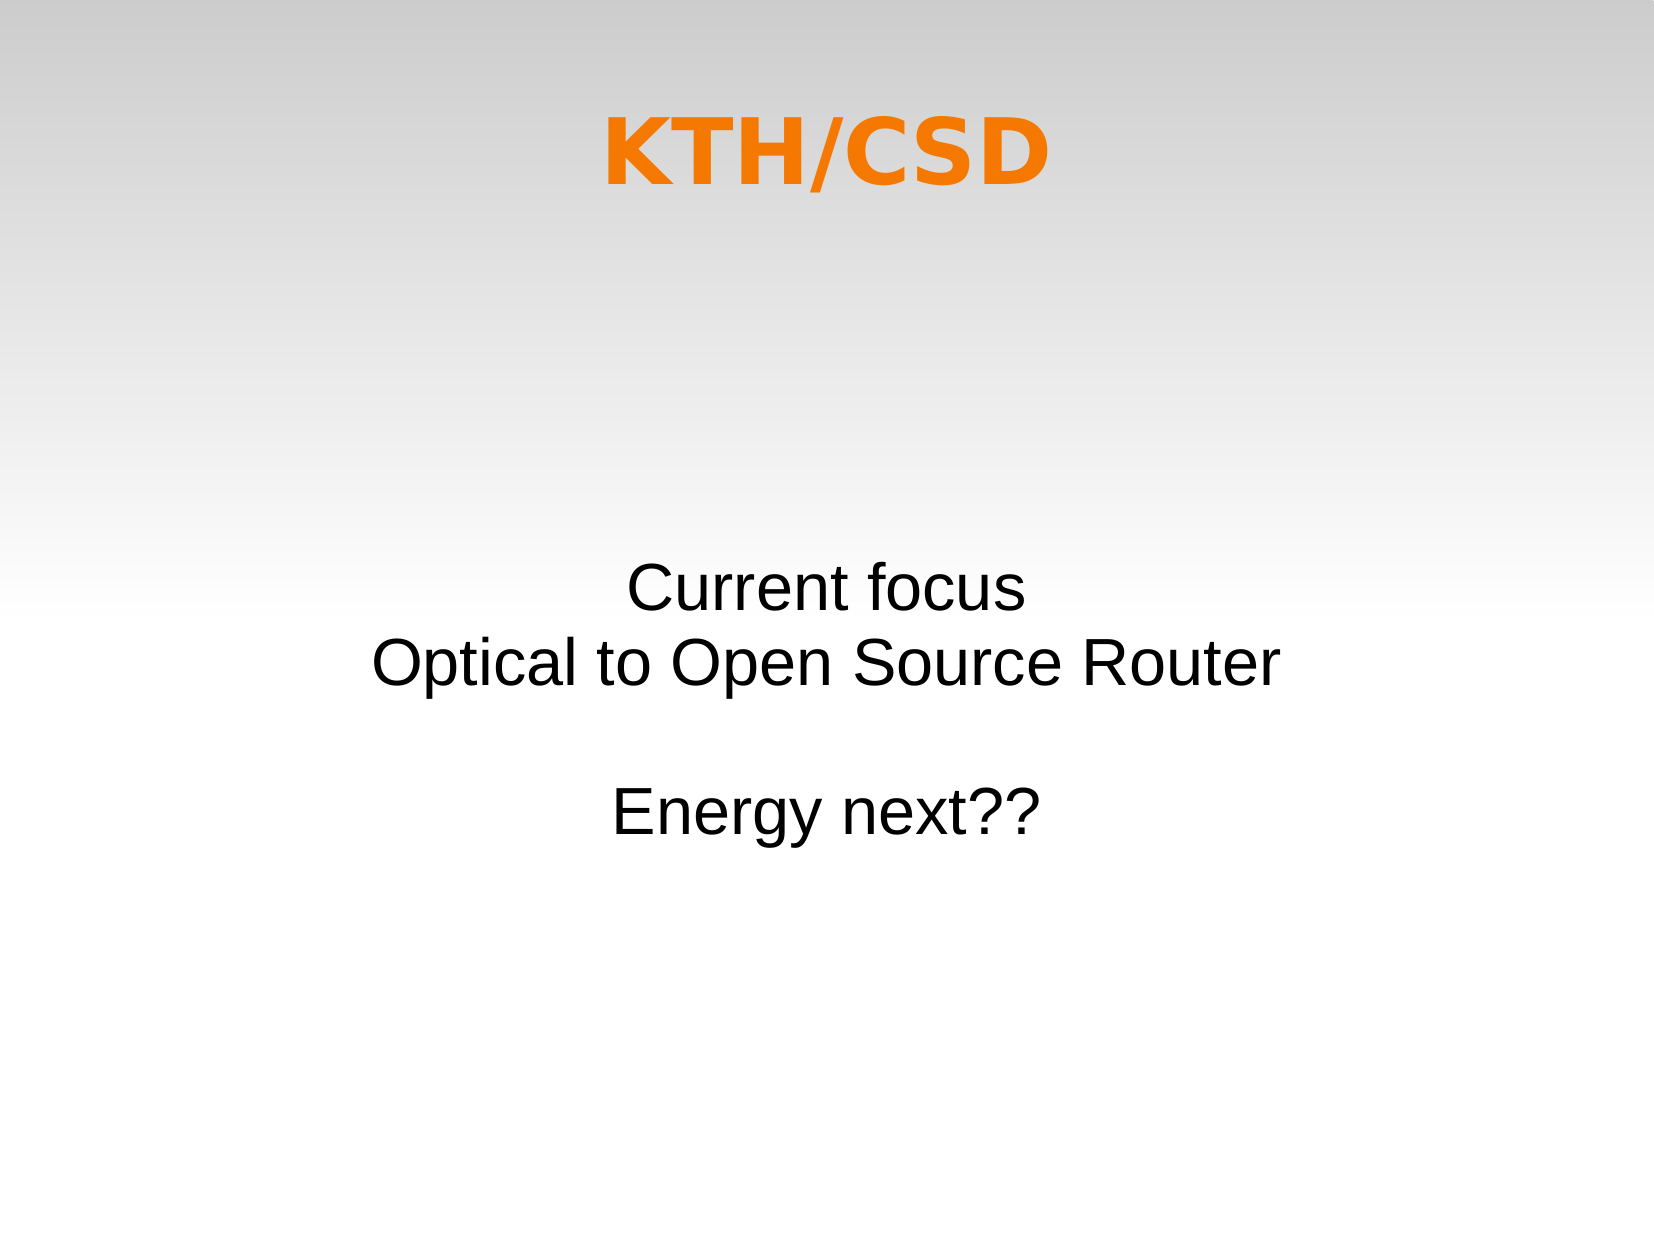

# KTH/CSD
Current focus
Optical to Open Source Router
Energy next??